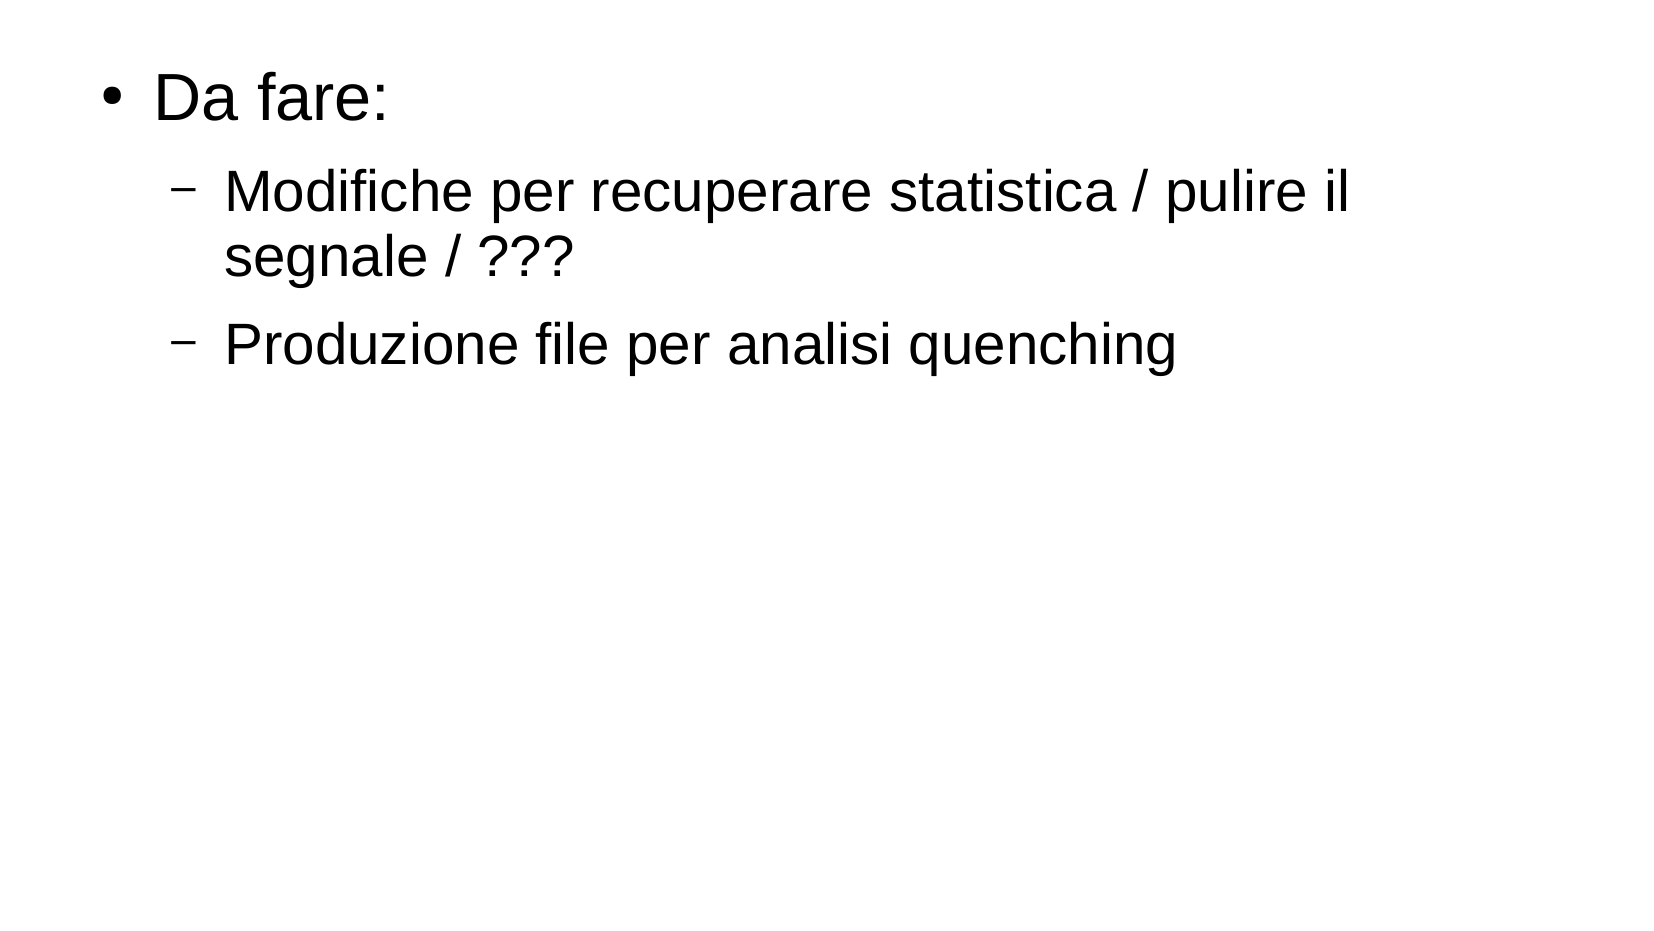

# Da fare:
Modifiche per recuperare statistica / pulire il segnale / ???
Produzione file per analisi quenching